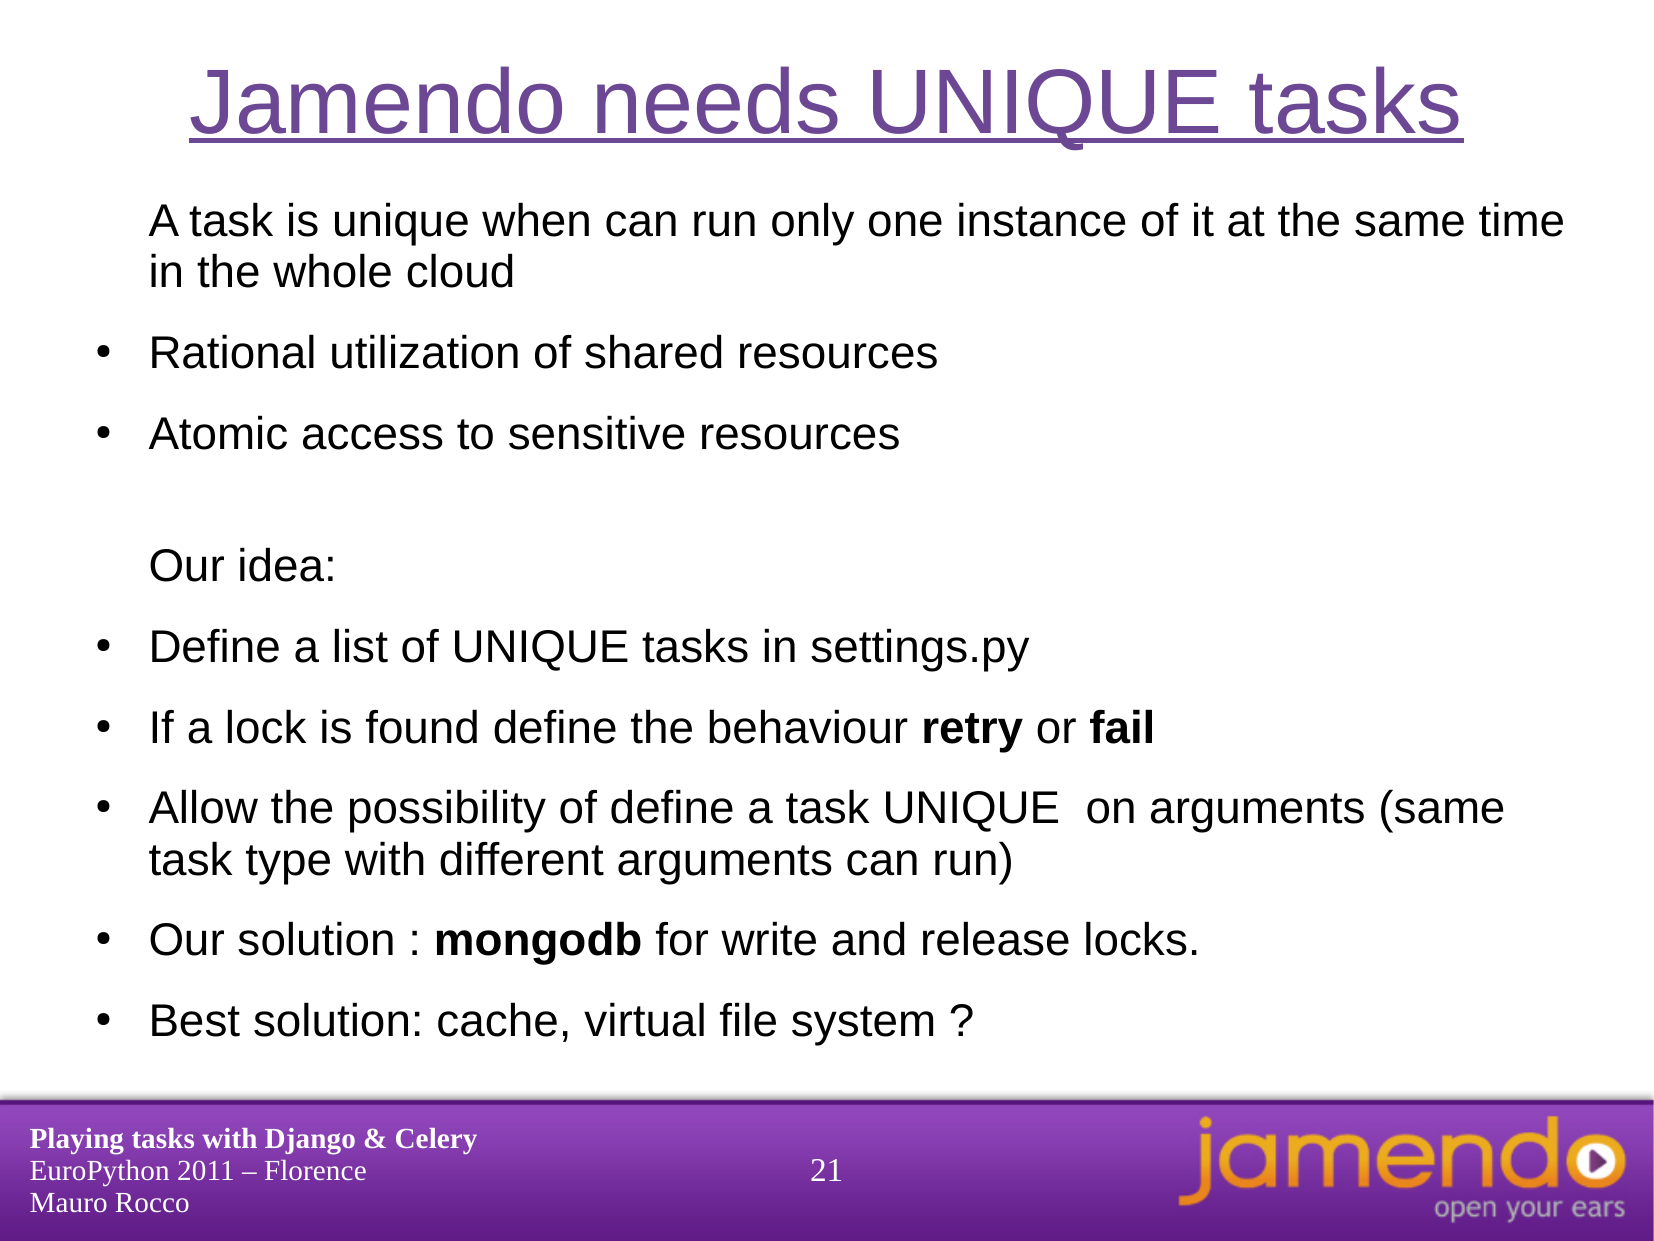

# Jamendo needs UNIQUE tasks
A task is unique when can run only one instance of it at the same time in the whole cloud
Rational utilization of shared resources
Atomic access to sensitive resources
Our idea:
Define a list of UNIQUE tasks in settings.py
If a lock is found define the behaviour retry or fail
Allow the possibility of define a task UNIQUE on arguments (same task type with different arguments can run)
Our solution : mongodb for write and release locks.
Best solution: cache, virtual file system ?
21